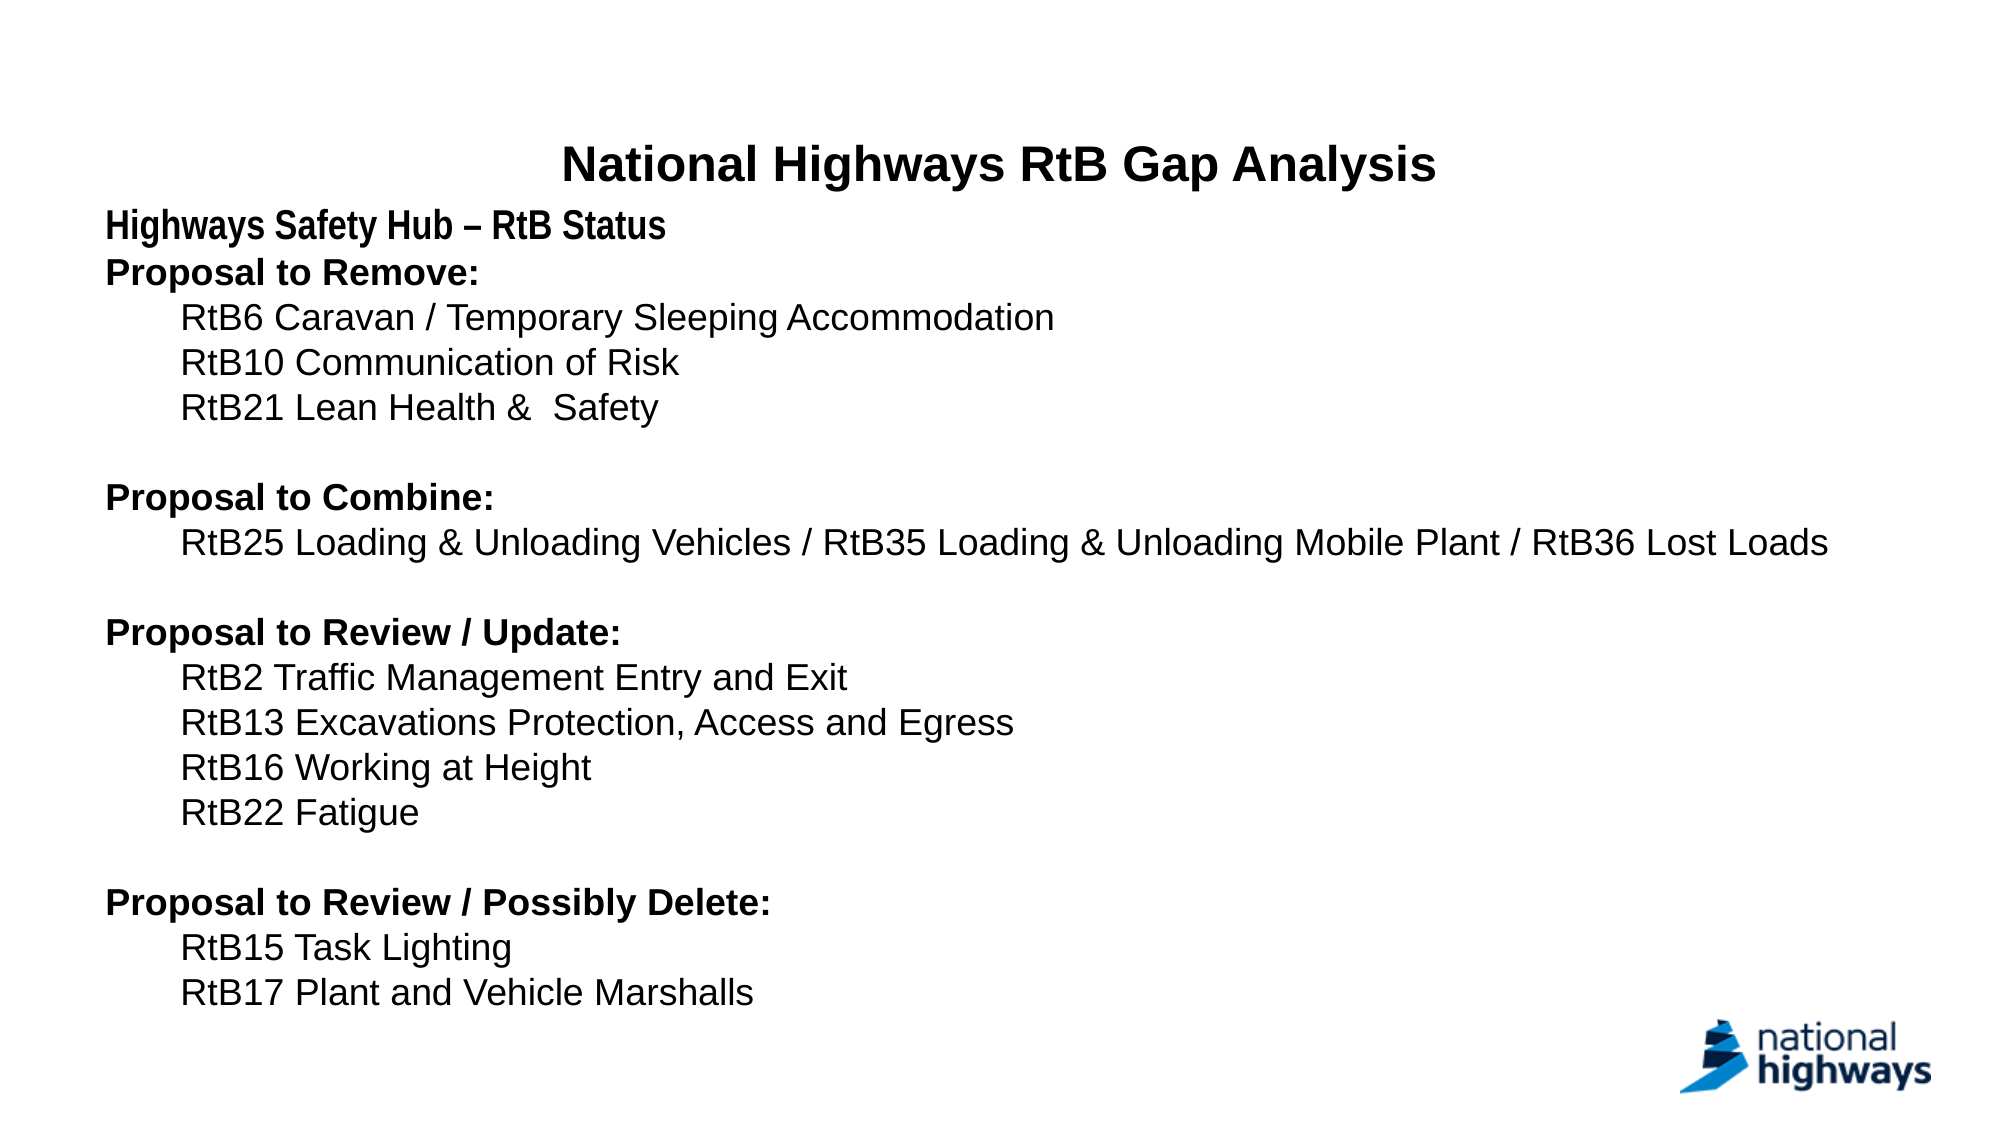

# National Highways RtB Gap Analysis
Highways Safety Hub – RtB Status
Proposal to Remove:
	RtB6 Caravan / Temporary Sleeping Accommodation
	RtB10 Communication of Risk
	RtB21 Lean Health & Safety
Proposal to Combine:
	RtB25 Loading & Unloading Vehicles / RtB35 Loading & Unloading Mobile Plant / RtB36 Lost Loads
Proposal to Review / Update:
	RtB2 Traffic Management Entry and Exit
	RtB13 Excavations Protection, Access and Egress
	RtB16 Working at Height
	RtB22 Fatigue
Proposal to Review / Possibly Delete:
	RtB15 Task Lighting
	RtB17 Plant and Vehicle Marshalls